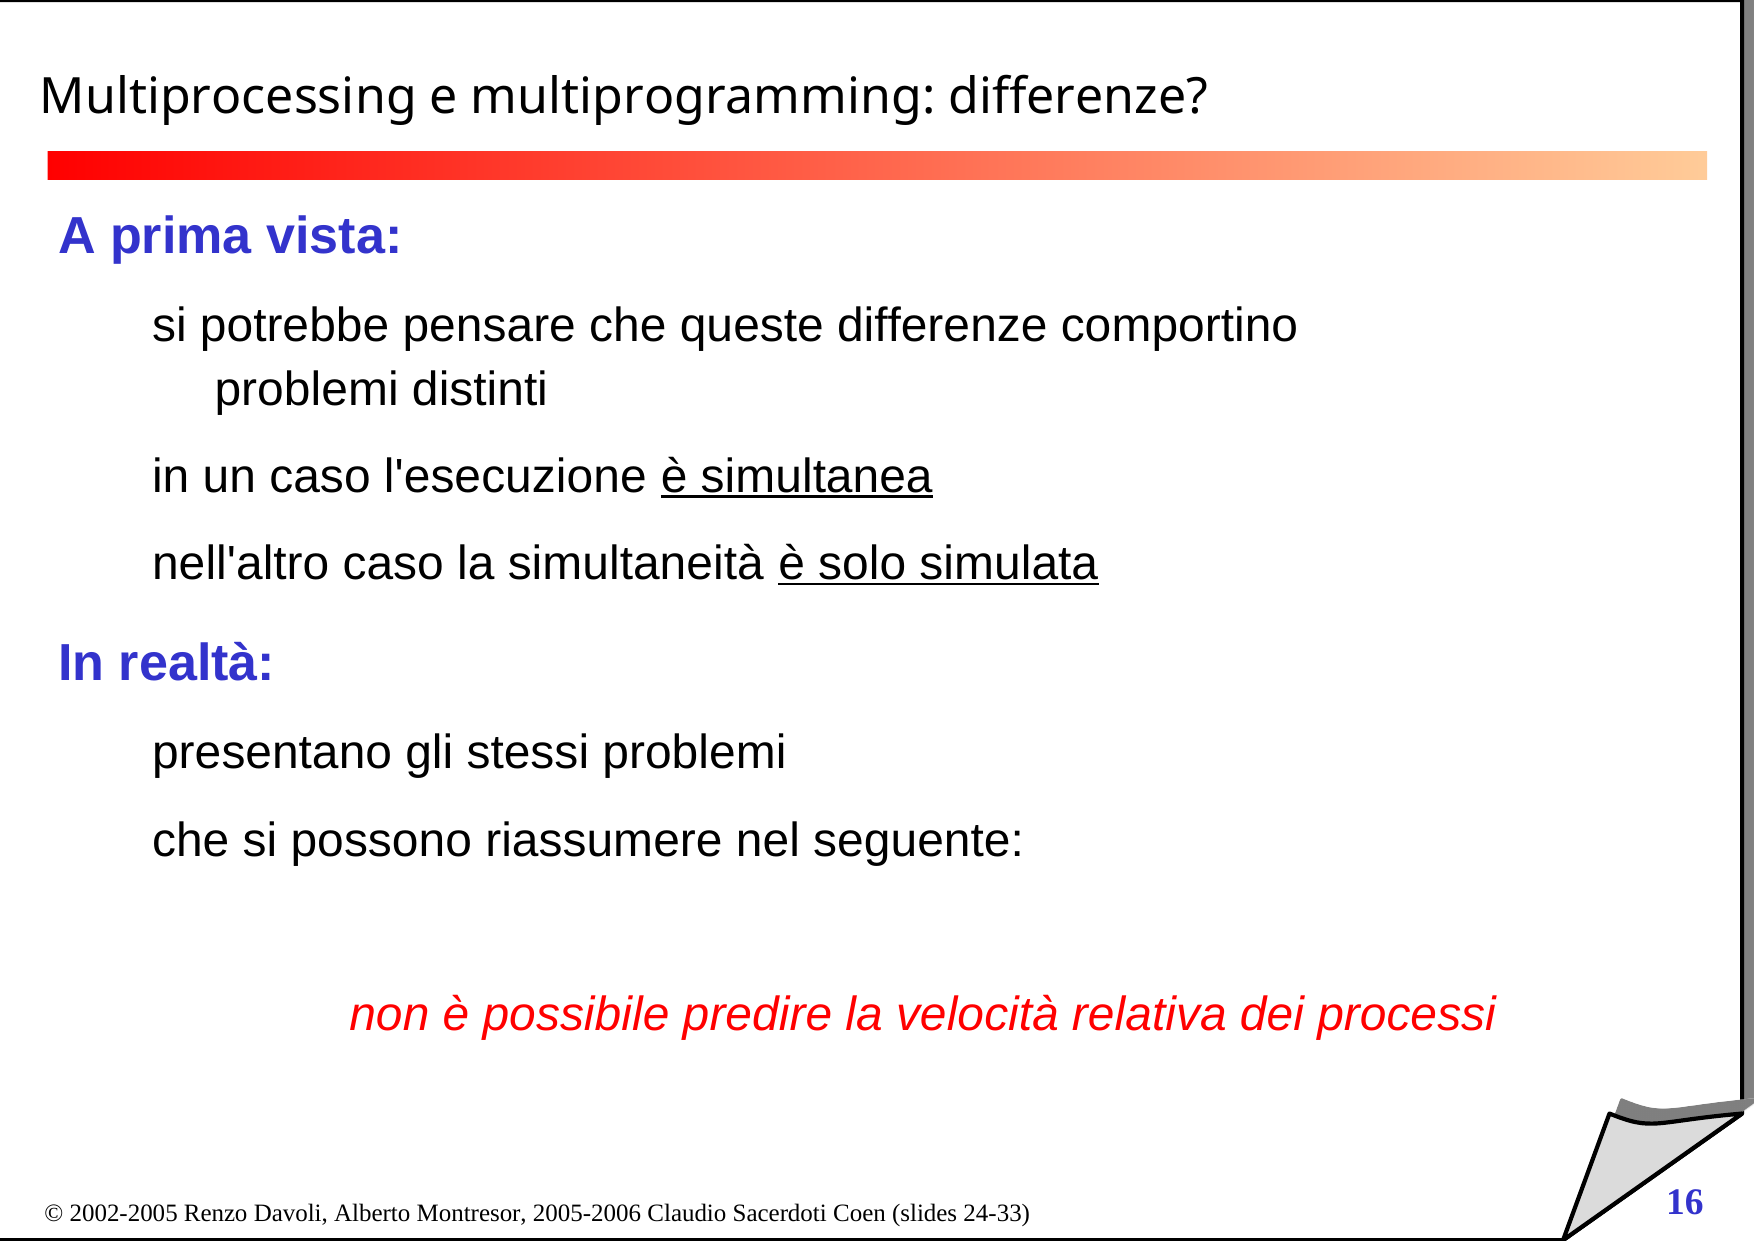

# Multiprocessing e multiprogramming: differenze?
A prima vista:
si potrebbe pensare che queste differenze comportino
problemi distinti
in un caso l'esecuzione è simultanea
nell'altro caso la simultaneità è solo simulata
In realtà:
presentano gli stessi problemi
che si possono riassumere nel seguente:
non è possibile predire la velocità relativa dei processi